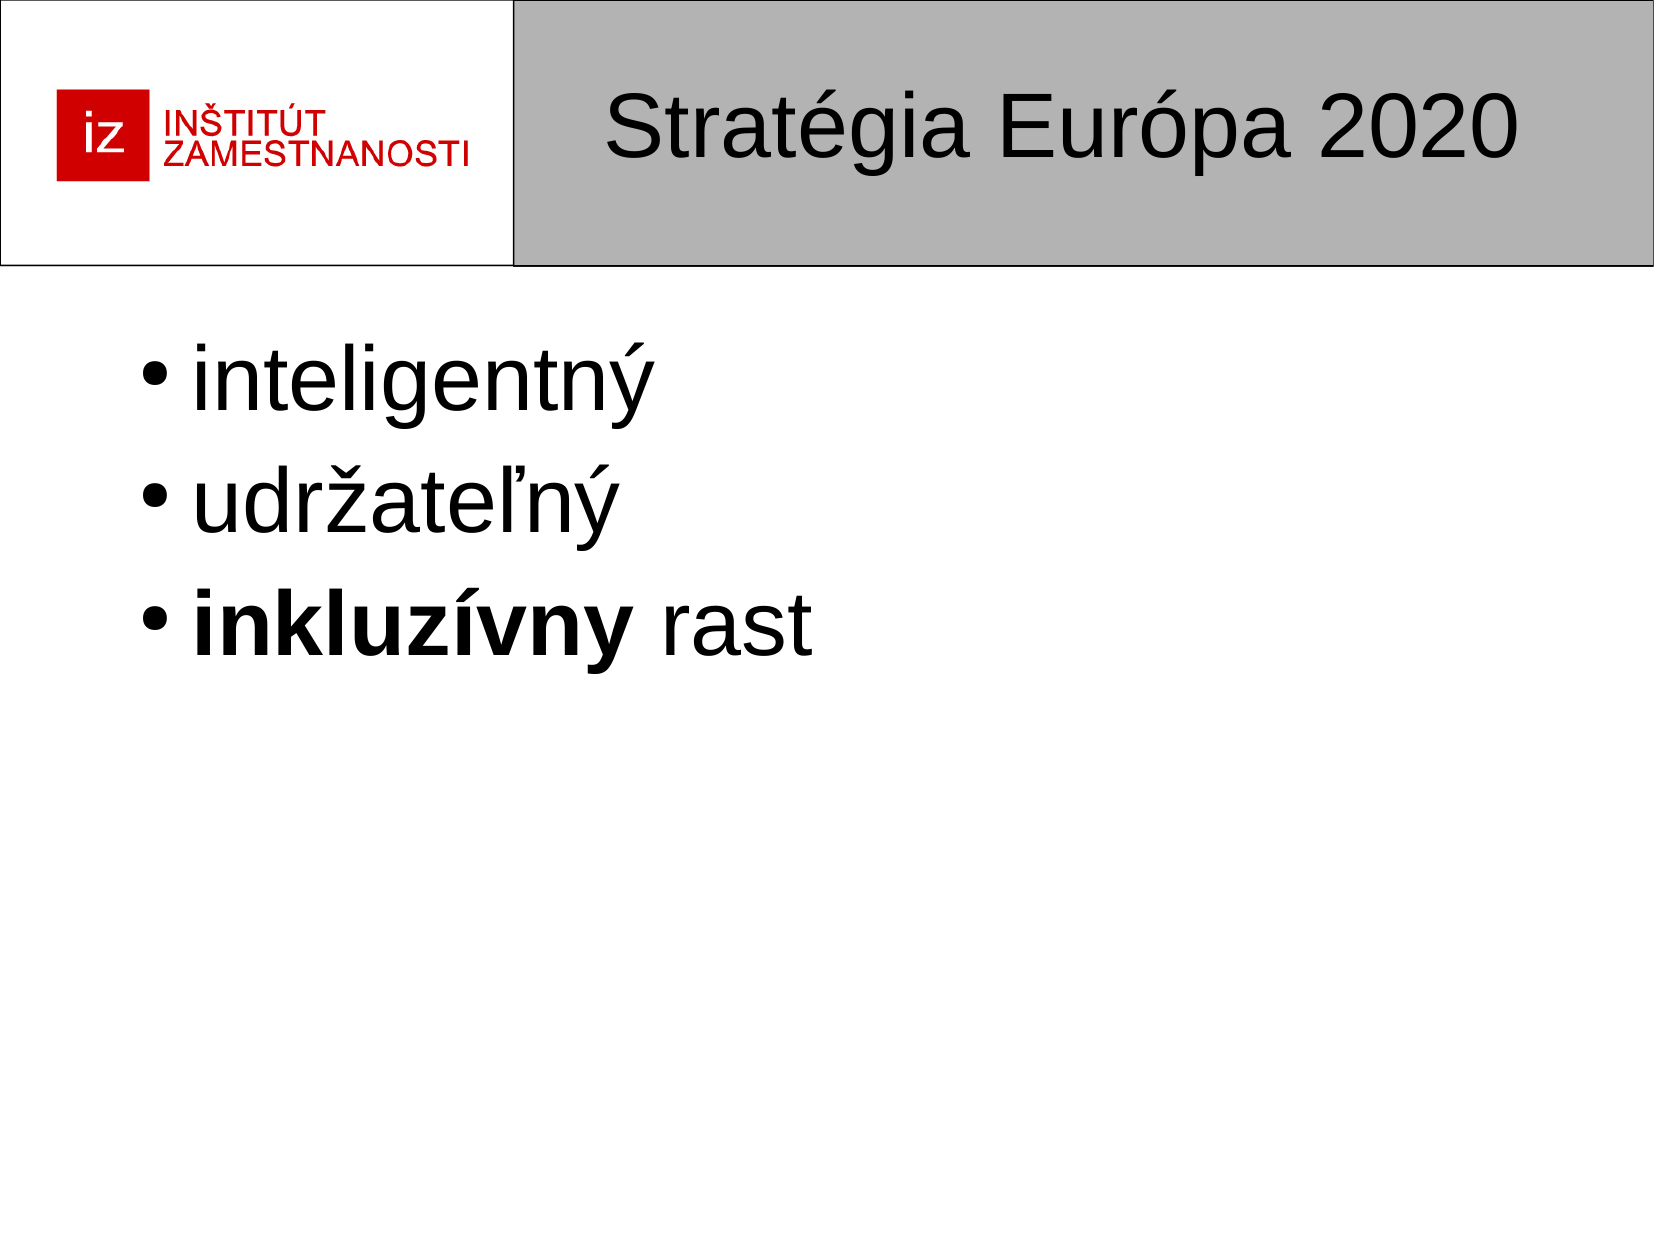

Stratégia Európa 2020
# inteligentný
udržateľný
inkluzívny rast